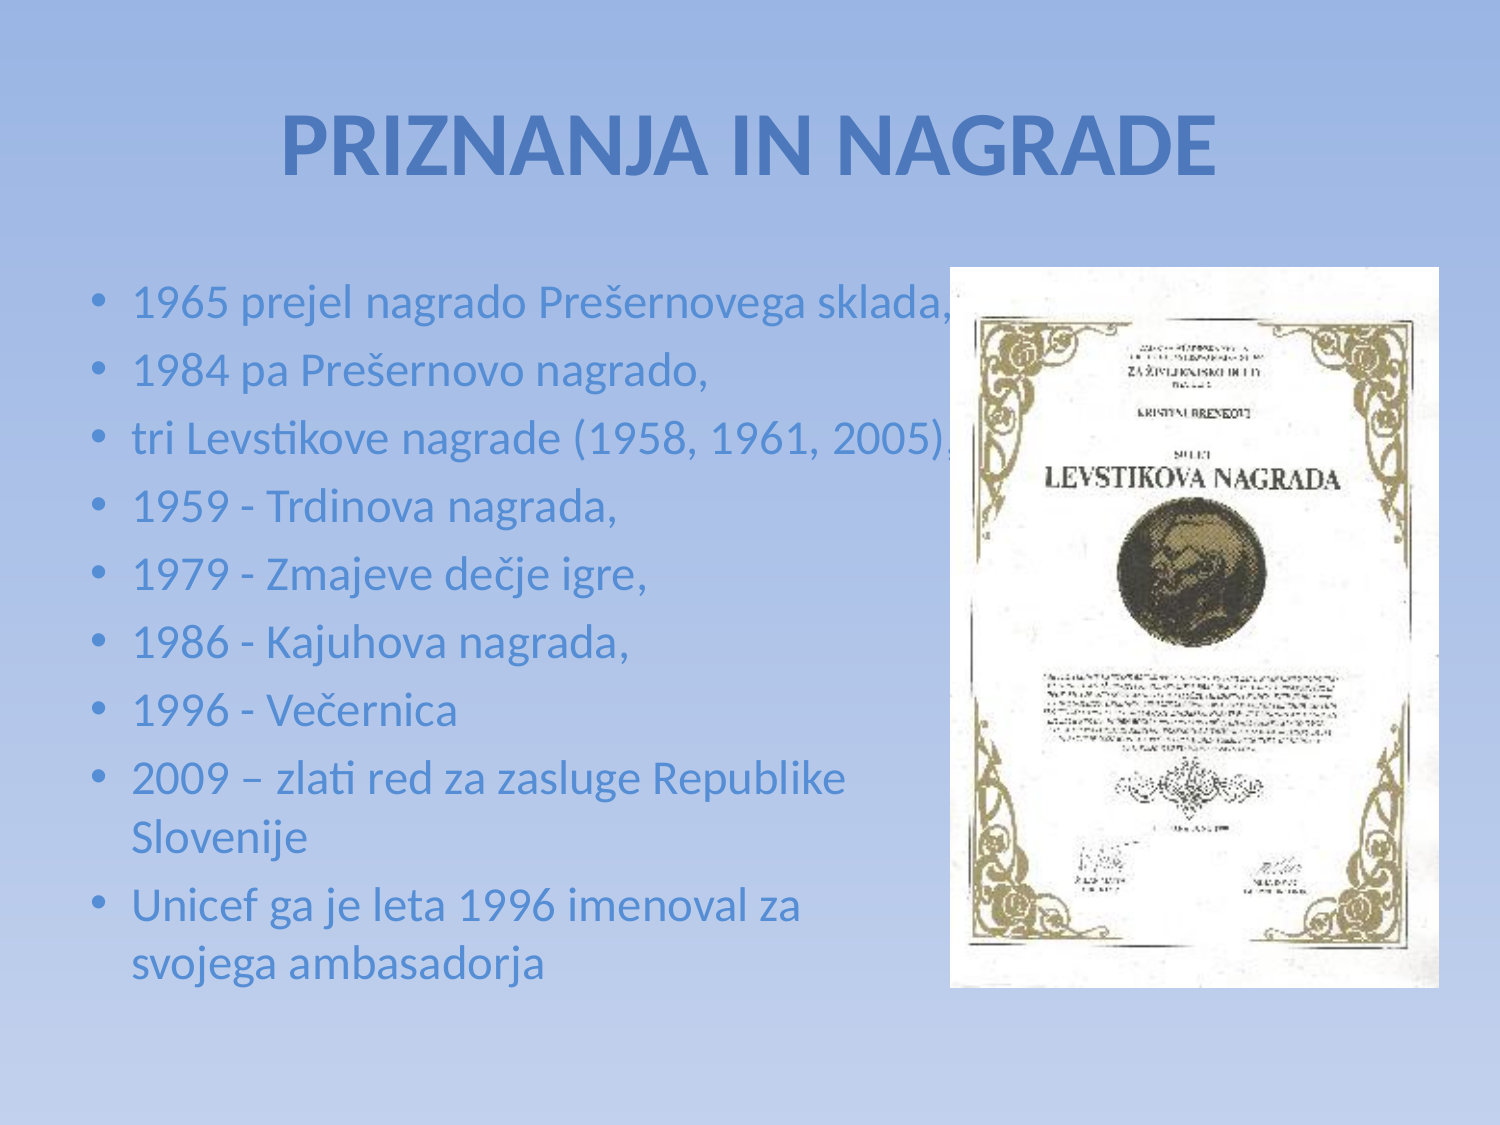

# Priznanja in nagrade
1965 prejel nagrado Prešernovega sklada,
1984 pa Prešernovo nagrado,
tri Levstikove nagrade (1958, 1961, 2005),
1959 - Trdinova nagrada,
1979 - Zmajeve dečje igre,
1986 - Kajuhova nagrada,
1996 - Večernica
2009 – zlati red za zasluge Republike Slovenije
Unicef ga je leta 1996 imenoval za svojega ambasadorja